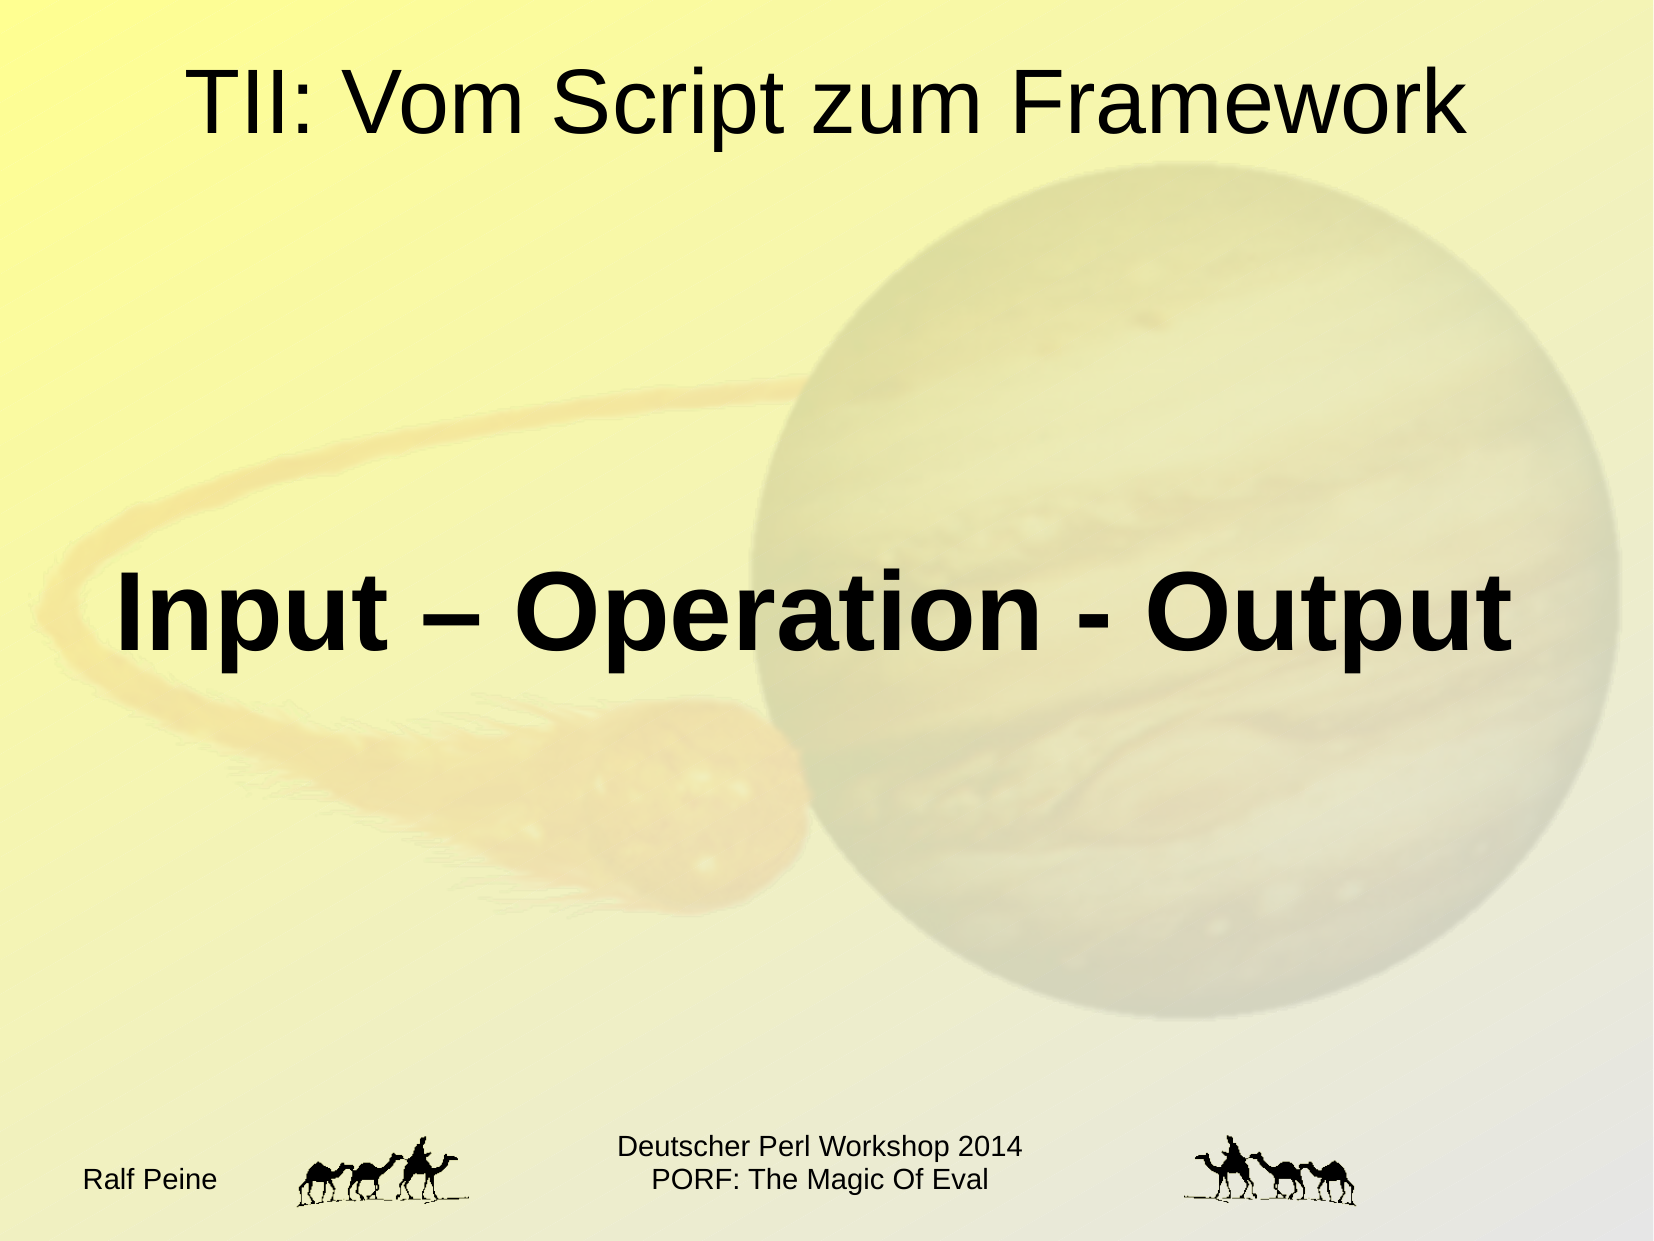

# TII: Vom Script zum Framework
Input – Operation - Output